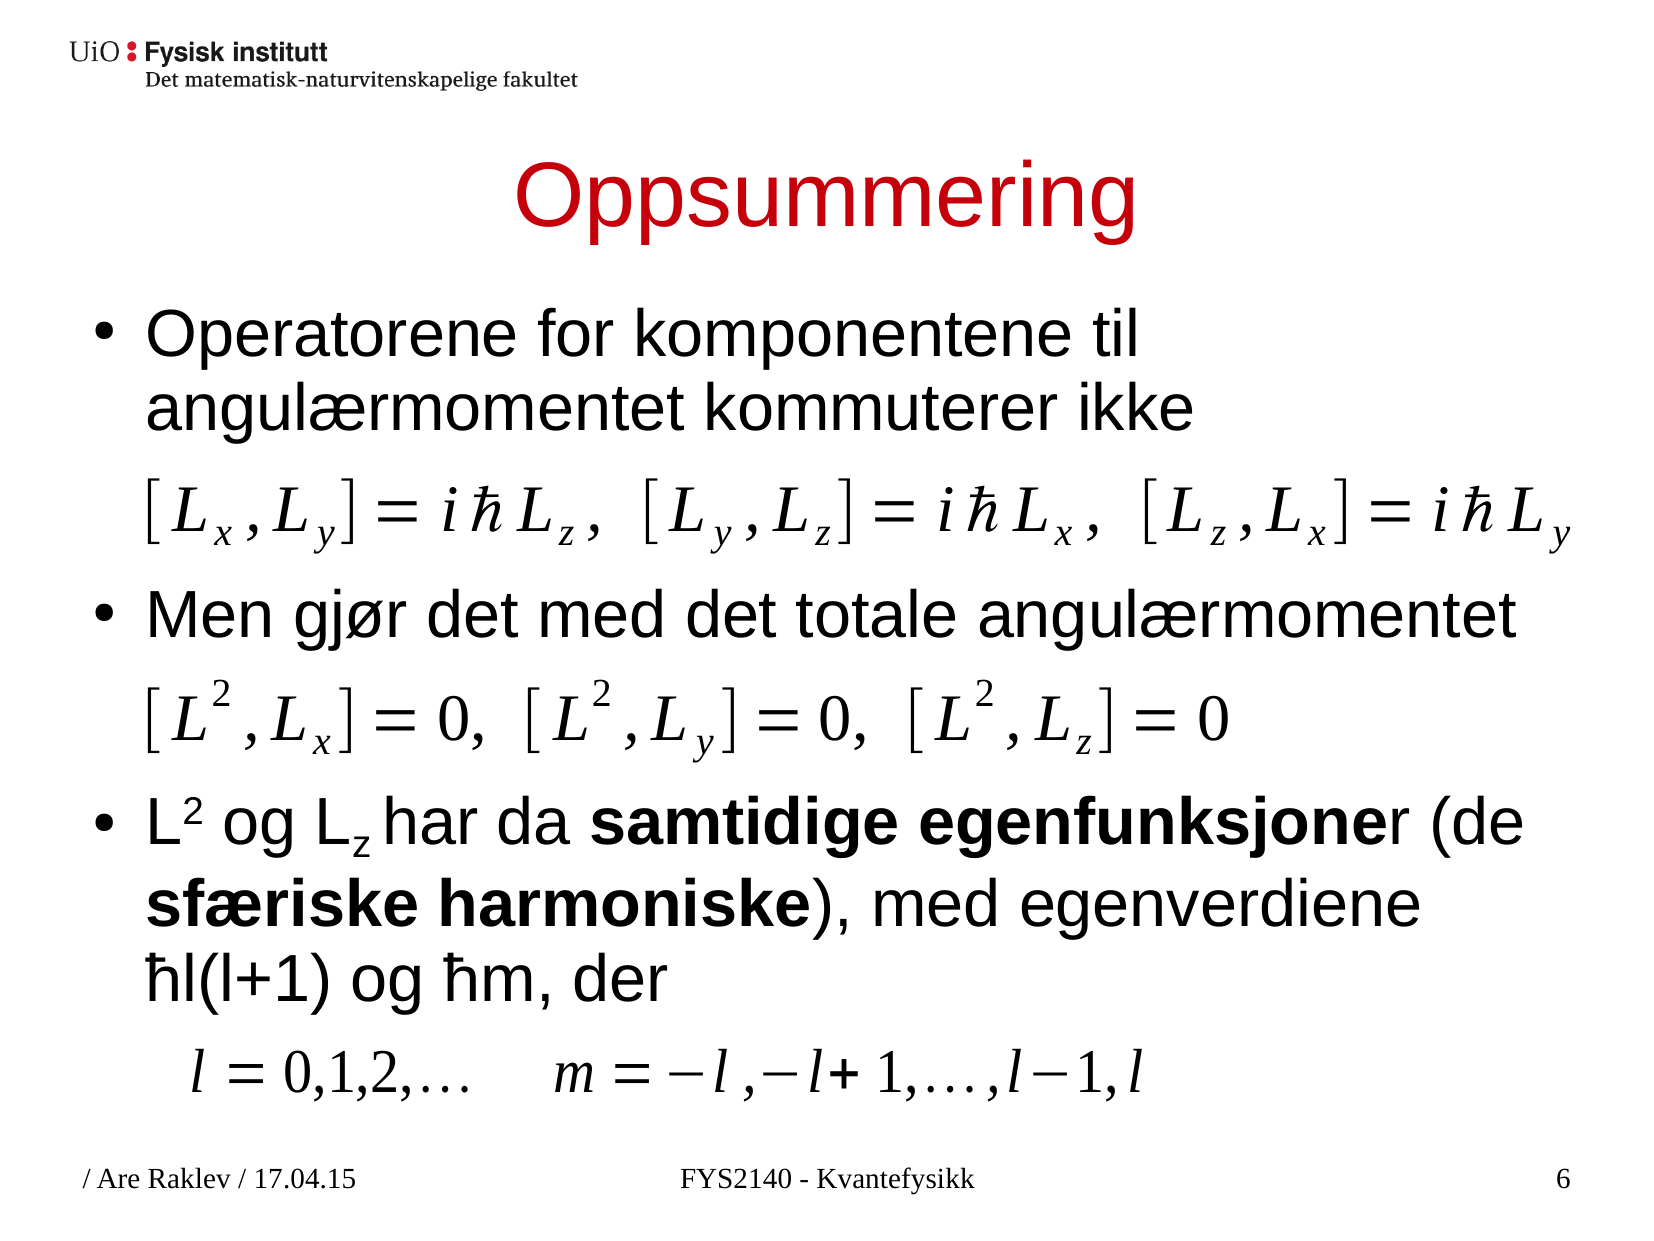

# Oppsummering
Operatorene for komponentene til angulærmomentet kommuterer ikke
Men gjør det med det totale angulærmomentet
L2 og Lz har da samtidige egenfunksjoner (de sfæriske harmoniske), med egenverdiene ħl(l+1) og ħm, der
/ Are Raklev / 17.04.15
FYS2140 - Kvantefysikk
6